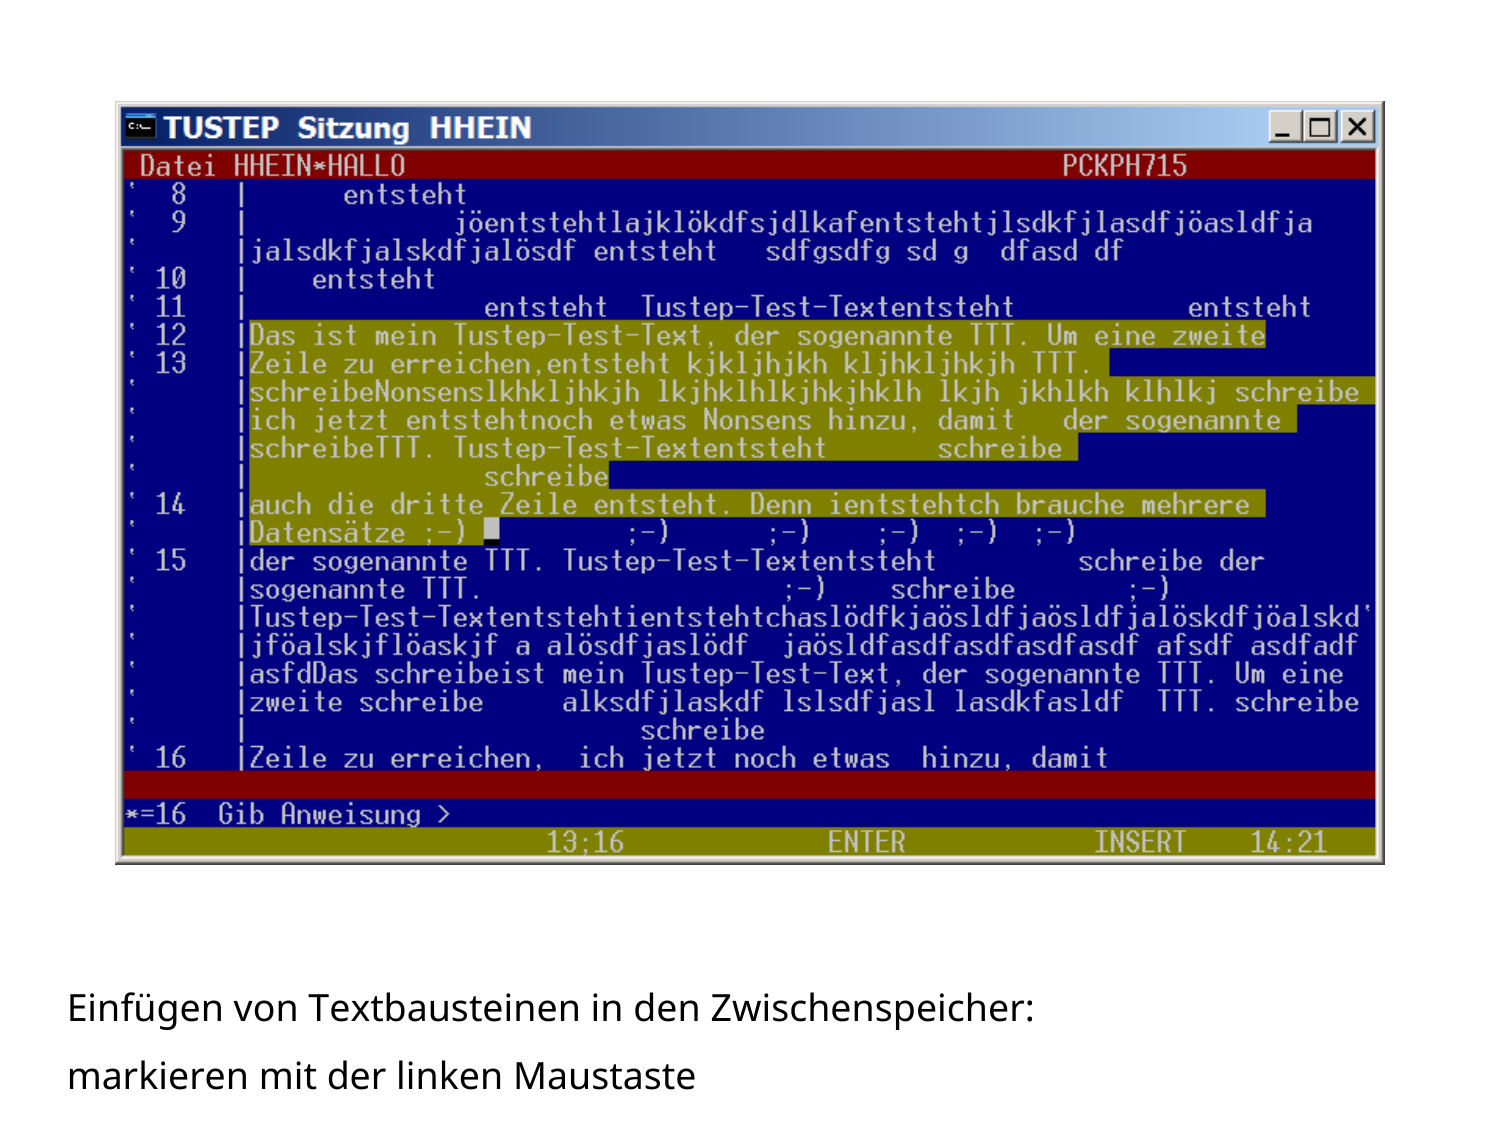

Einfügen von Textbausteinen in den Zwischenspeicher:
markieren mit der linken Maustaste